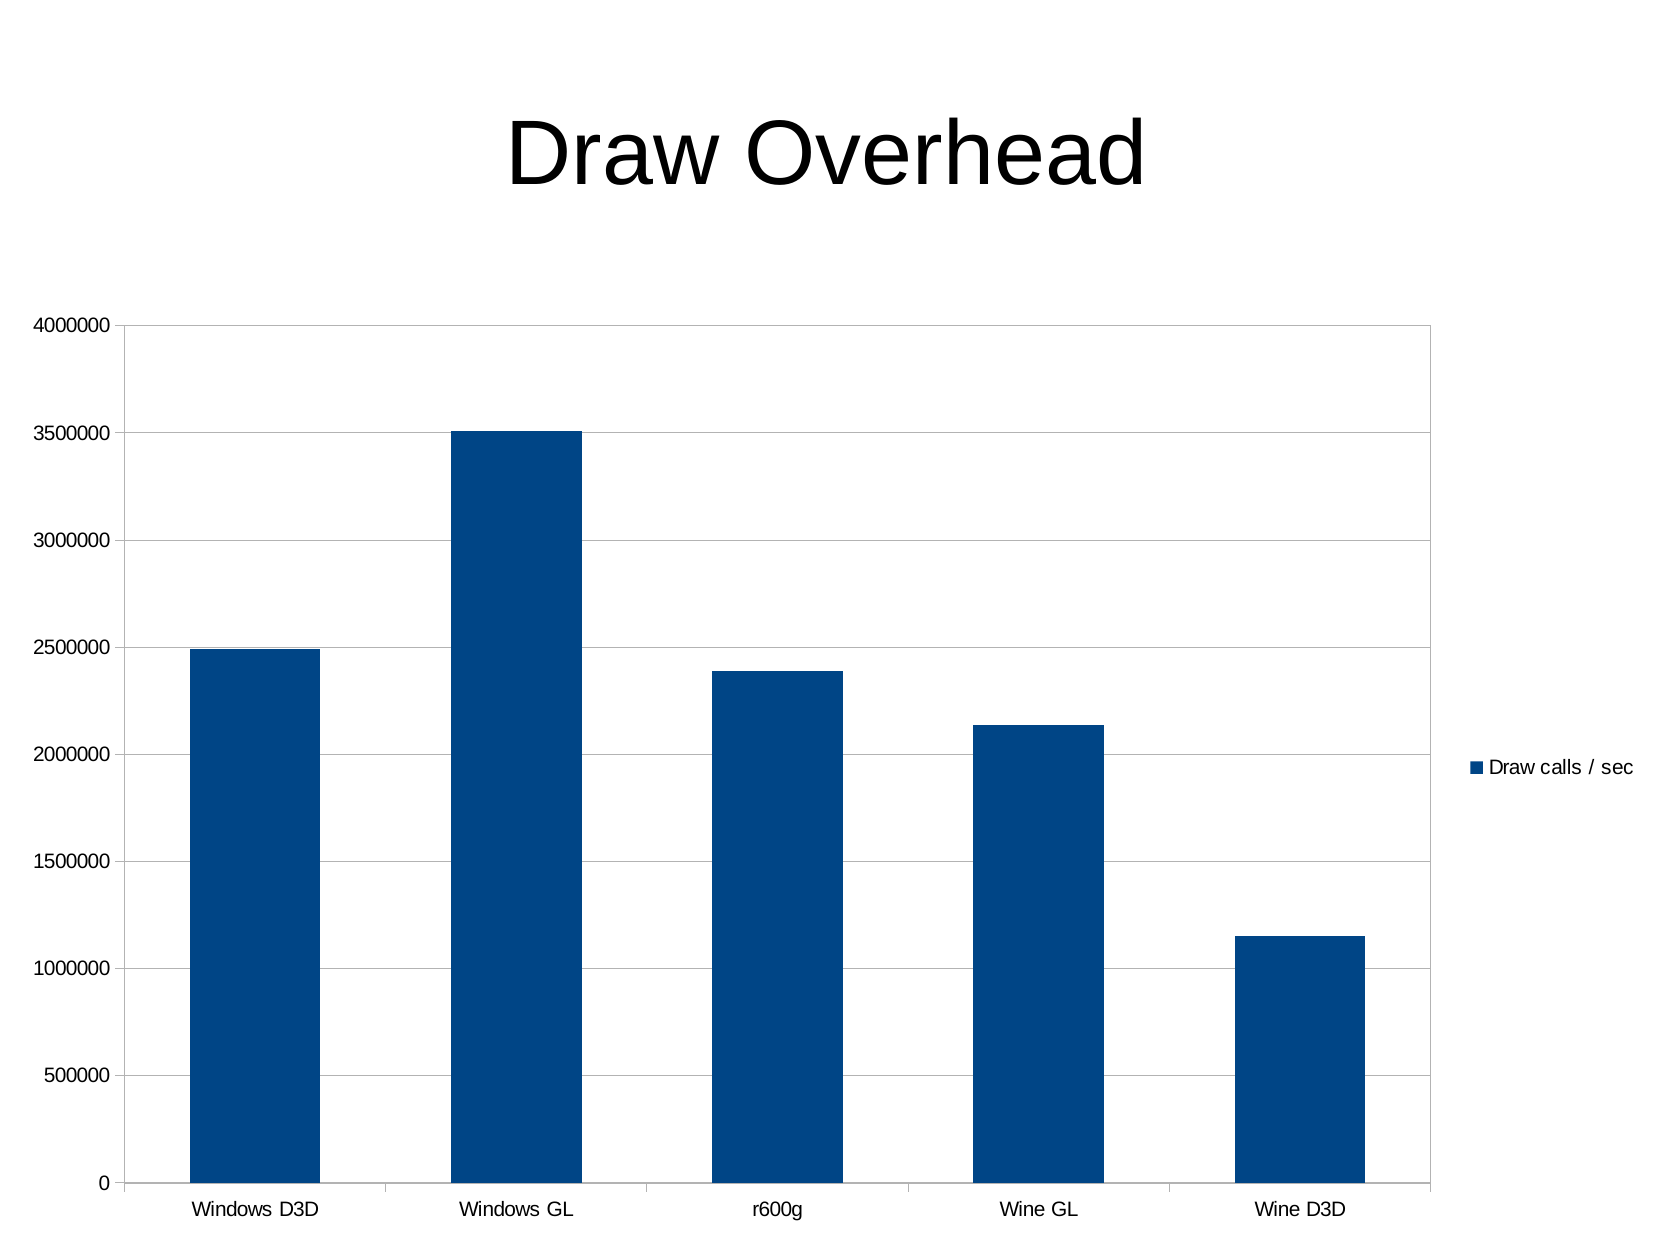

# Draw Overhead
### Chart
| Category | Draw calls / sec |
|---|---|
| Windows D3D | 2490000.0 |
| Windows GL | 3510000.0 |
| r600g | 2388000.0 |
| Wine GL | 2136000.0 |
| Wine D3D | 1152000.0 |